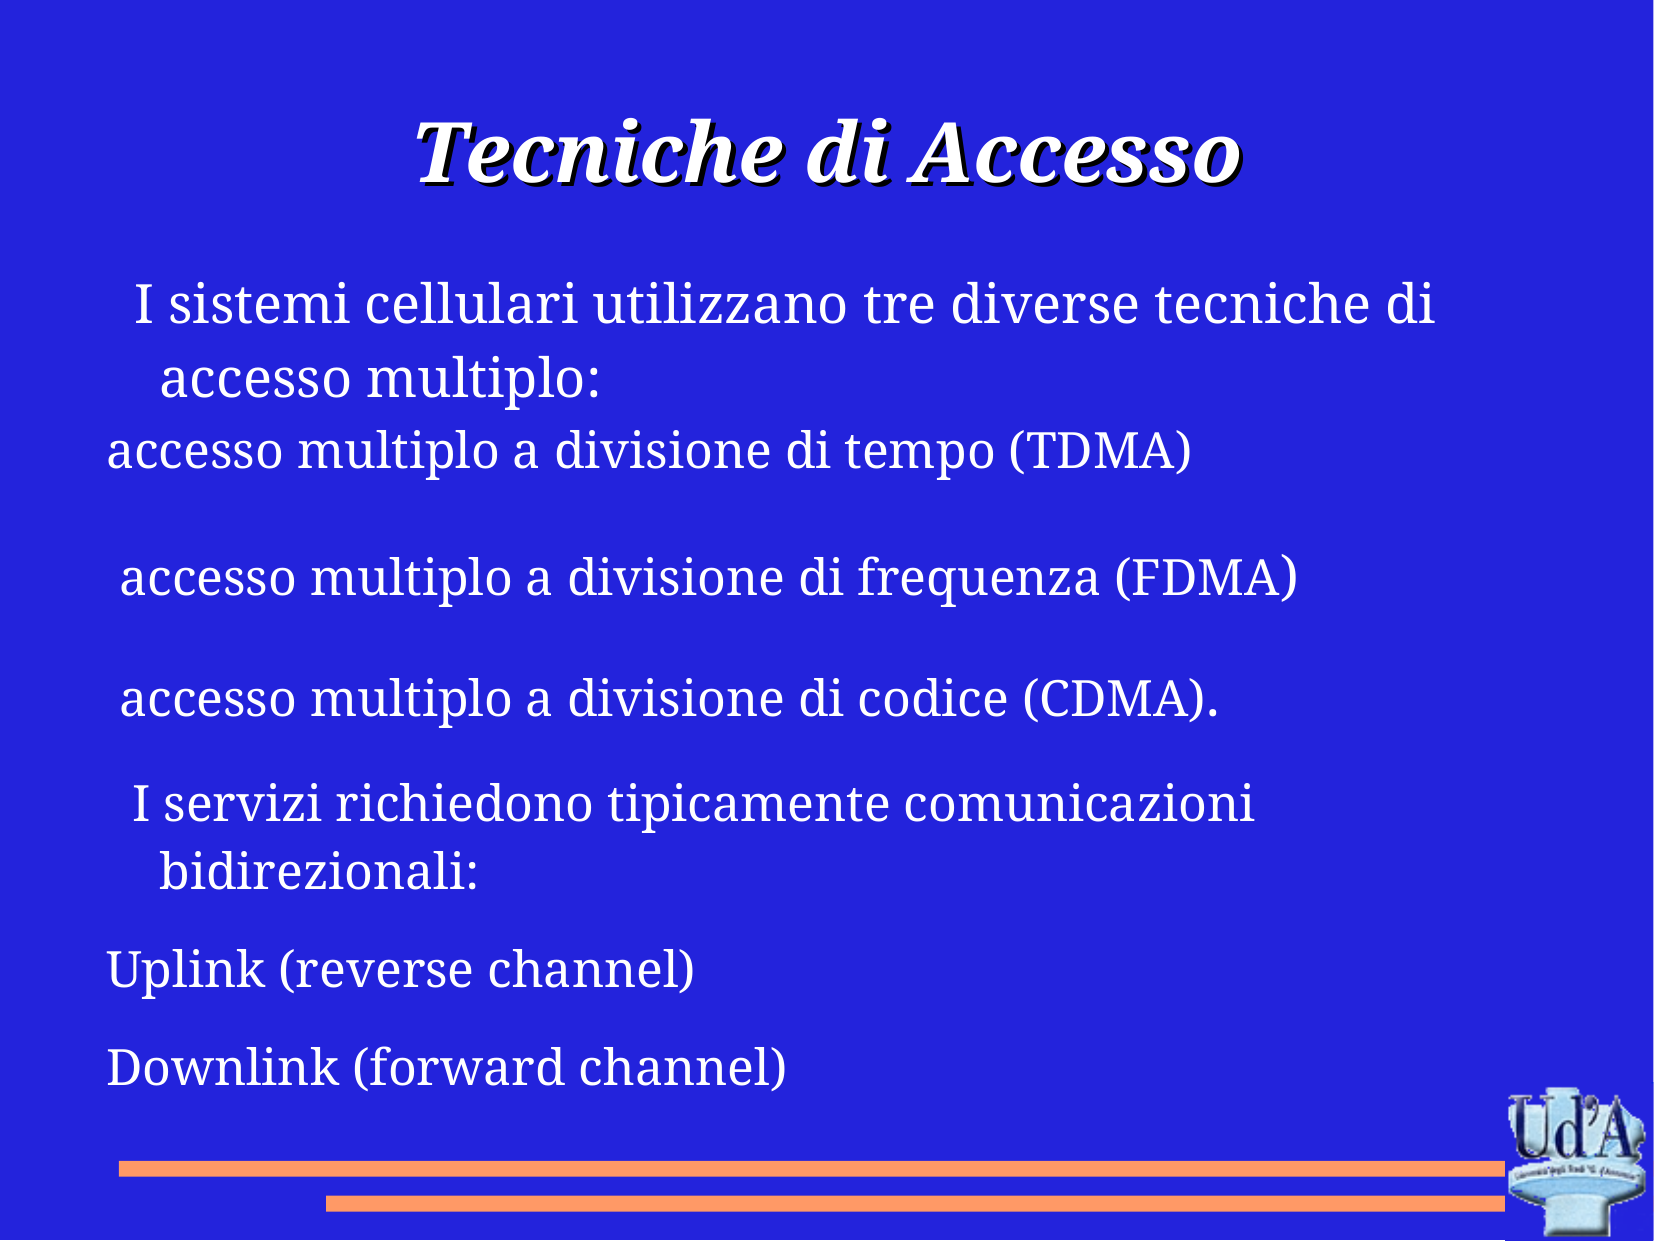

# Tecniche di Accesso
 I sistemi cellulari utilizzano tre diverse tecniche di accesso multiplo:
accesso multiplo a divisione di tempo (TDMA)
 accesso multiplo a divisione di frequenza (FDMA)
 accesso multiplo a divisione di codice (CDMA).
 I servizi richiedono tipicamente comunicazioni bidirezionali:
Uplink (reverse channel)
Downlink (forward channel)